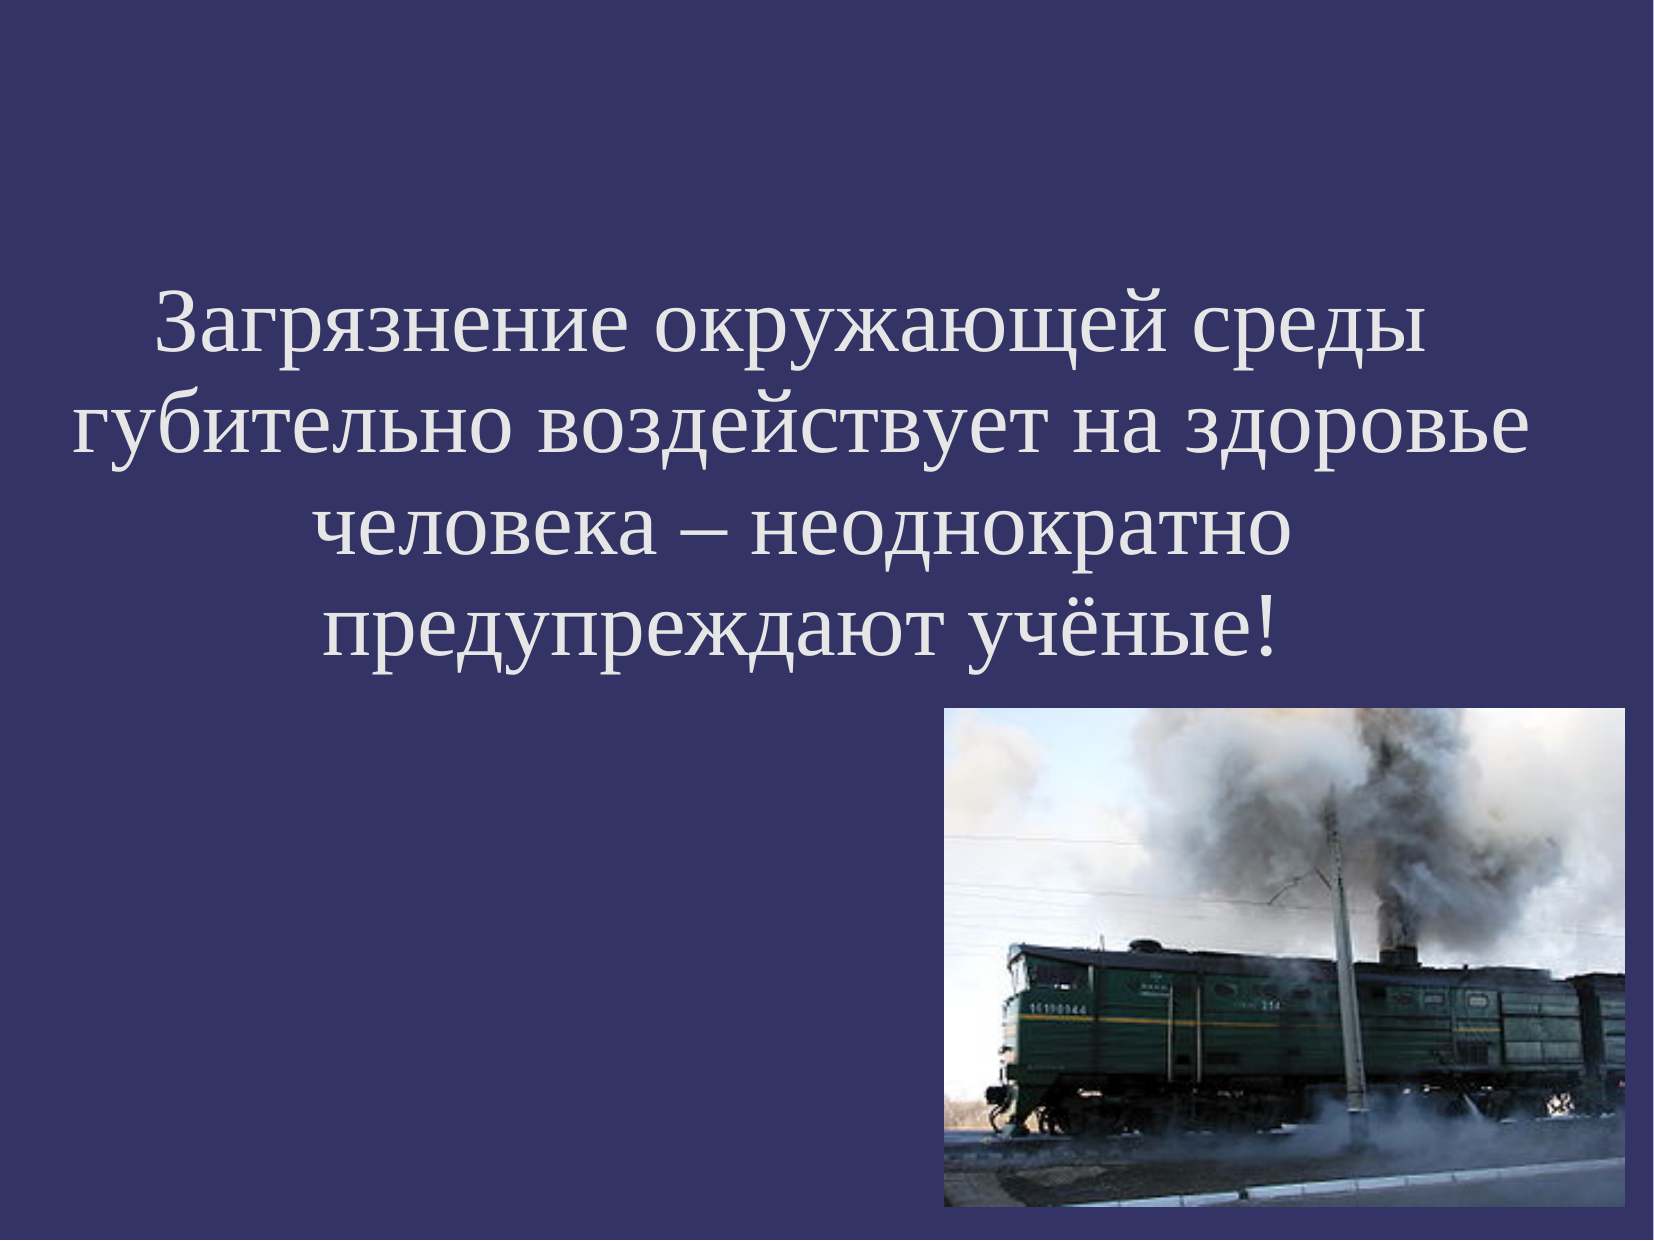

# Загрязнение окружающей среды
губительно воздействует на здоровье человека – неоднократно предупреждают учёные!